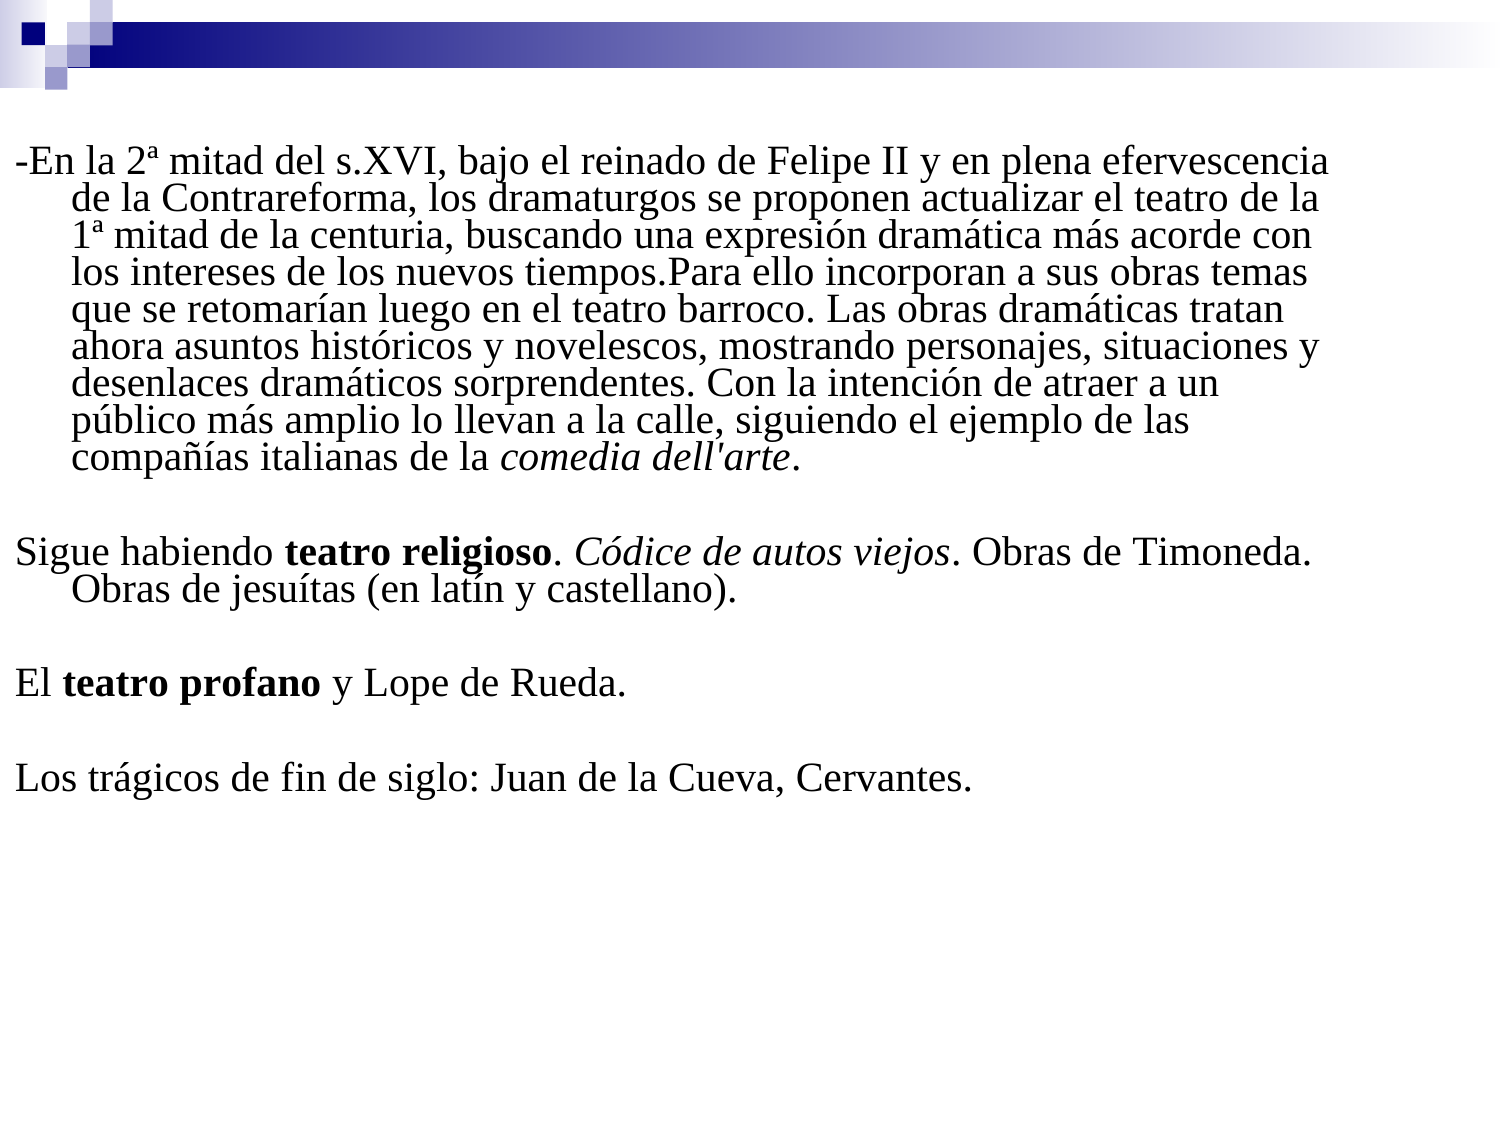

# -En la 2ª mitad del s.XVI, bajo el reinado de Felipe II y en plena efervescencia de la Contrareforma, los dramaturgos se proponen actualizar el teatro de la 1ª mitad de la centuria, buscando una expresión dramática más acorde con los intereses de los nuevos tiempos.Para ello incorporan a sus obras temas que se retomarían luego en el teatro barroco. Las obras dramáticas tratan ahora asuntos históricos y novelescos, mostrando personajes, situaciones y desenlaces dramáticos sorprendentes. Con la intención de atraer a un público más amplio lo llevan a la calle, siguiendo el ejemplo de las compañías italianas de la comedia dell'arte.
Sigue habiendo teatro religioso. Códice de autos viejos. Obras de Timoneda. Obras de jesuítas (en latín y castellano).
El teatro profano y Lope de Rueda.
Los trágicos de fin de siglo: Juan de la Cueva, Cervantes.